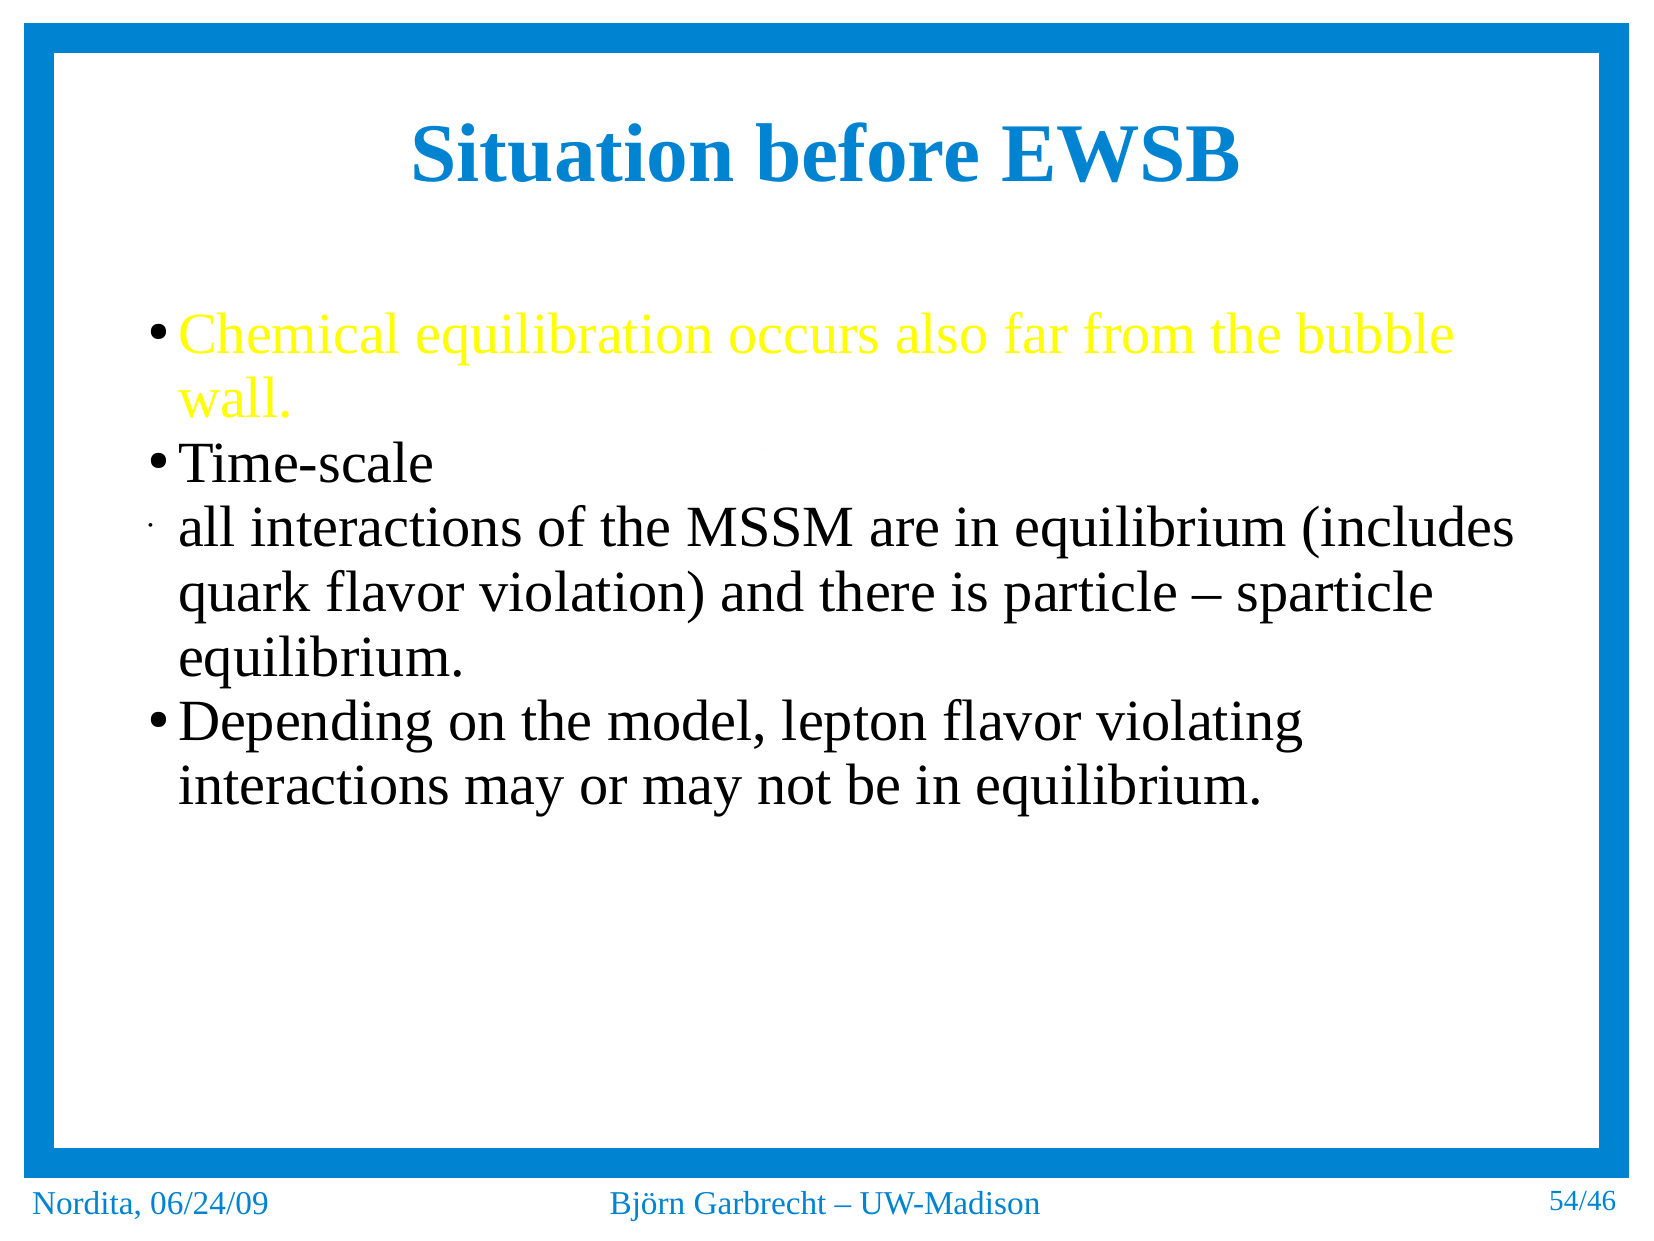

# Situation before EWSB
Chemical equilibration occurs also far from the bubble wall.
Time-scale
all interactions of the MSSM are in equilibrium (includes quark flavor violation) and there is particle – sparticle equilibrium.
Depending on the model, lepton flavor violating interactions may or may not be in equilibrium.
Björn Garbrecht – UW-Madison
54